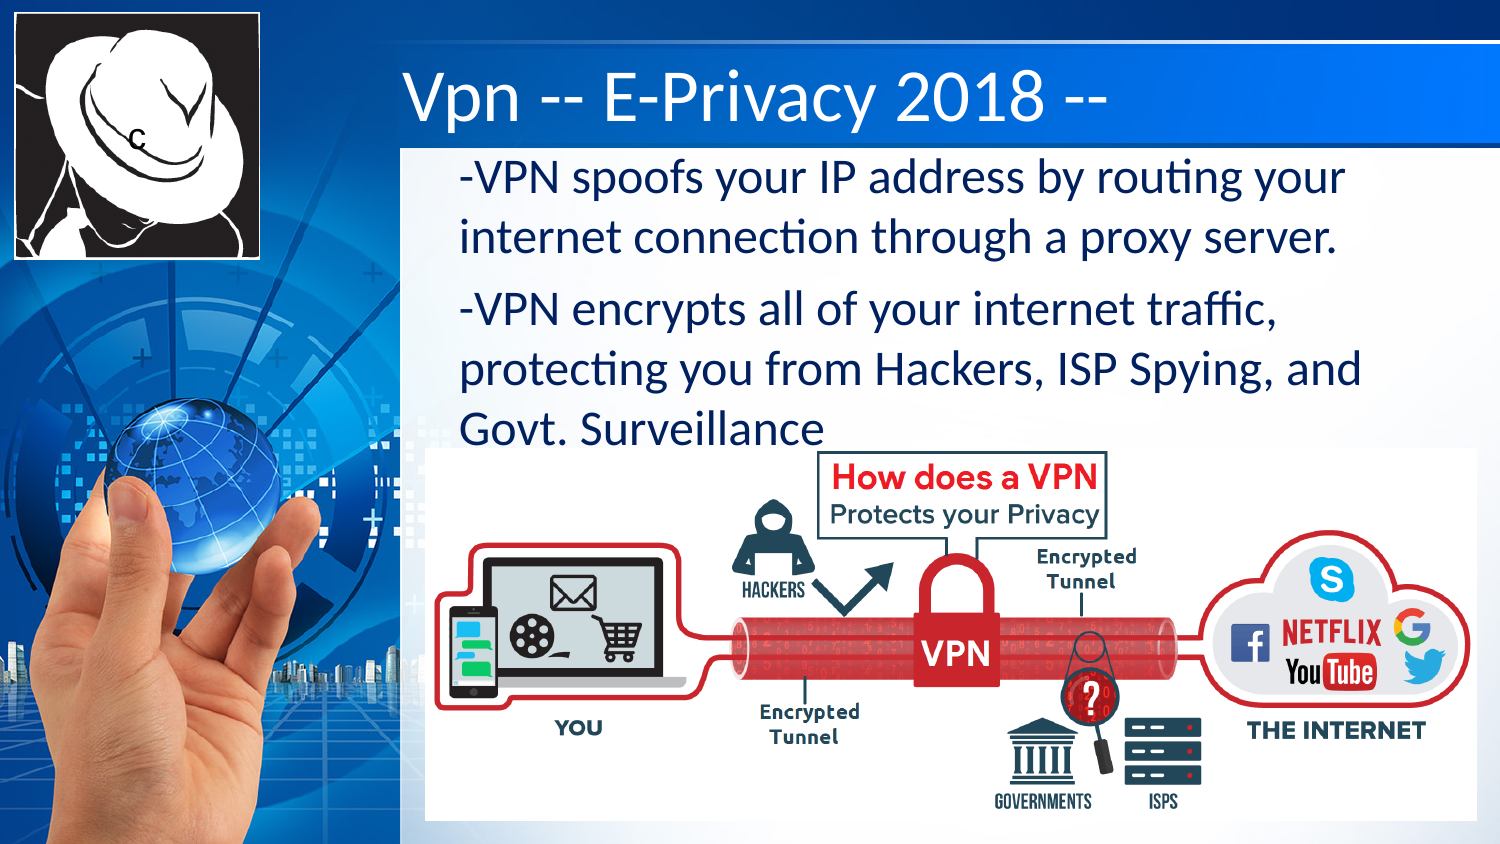

c
# Vpn -- E-Privacy 2018 --
-VPN spoofs your IP address by routing your internet connection through a proxy server.
-VPN encrypts all of your internet traffic, protecting you from Hackers, ISP Spying, and Govt. Surveillance